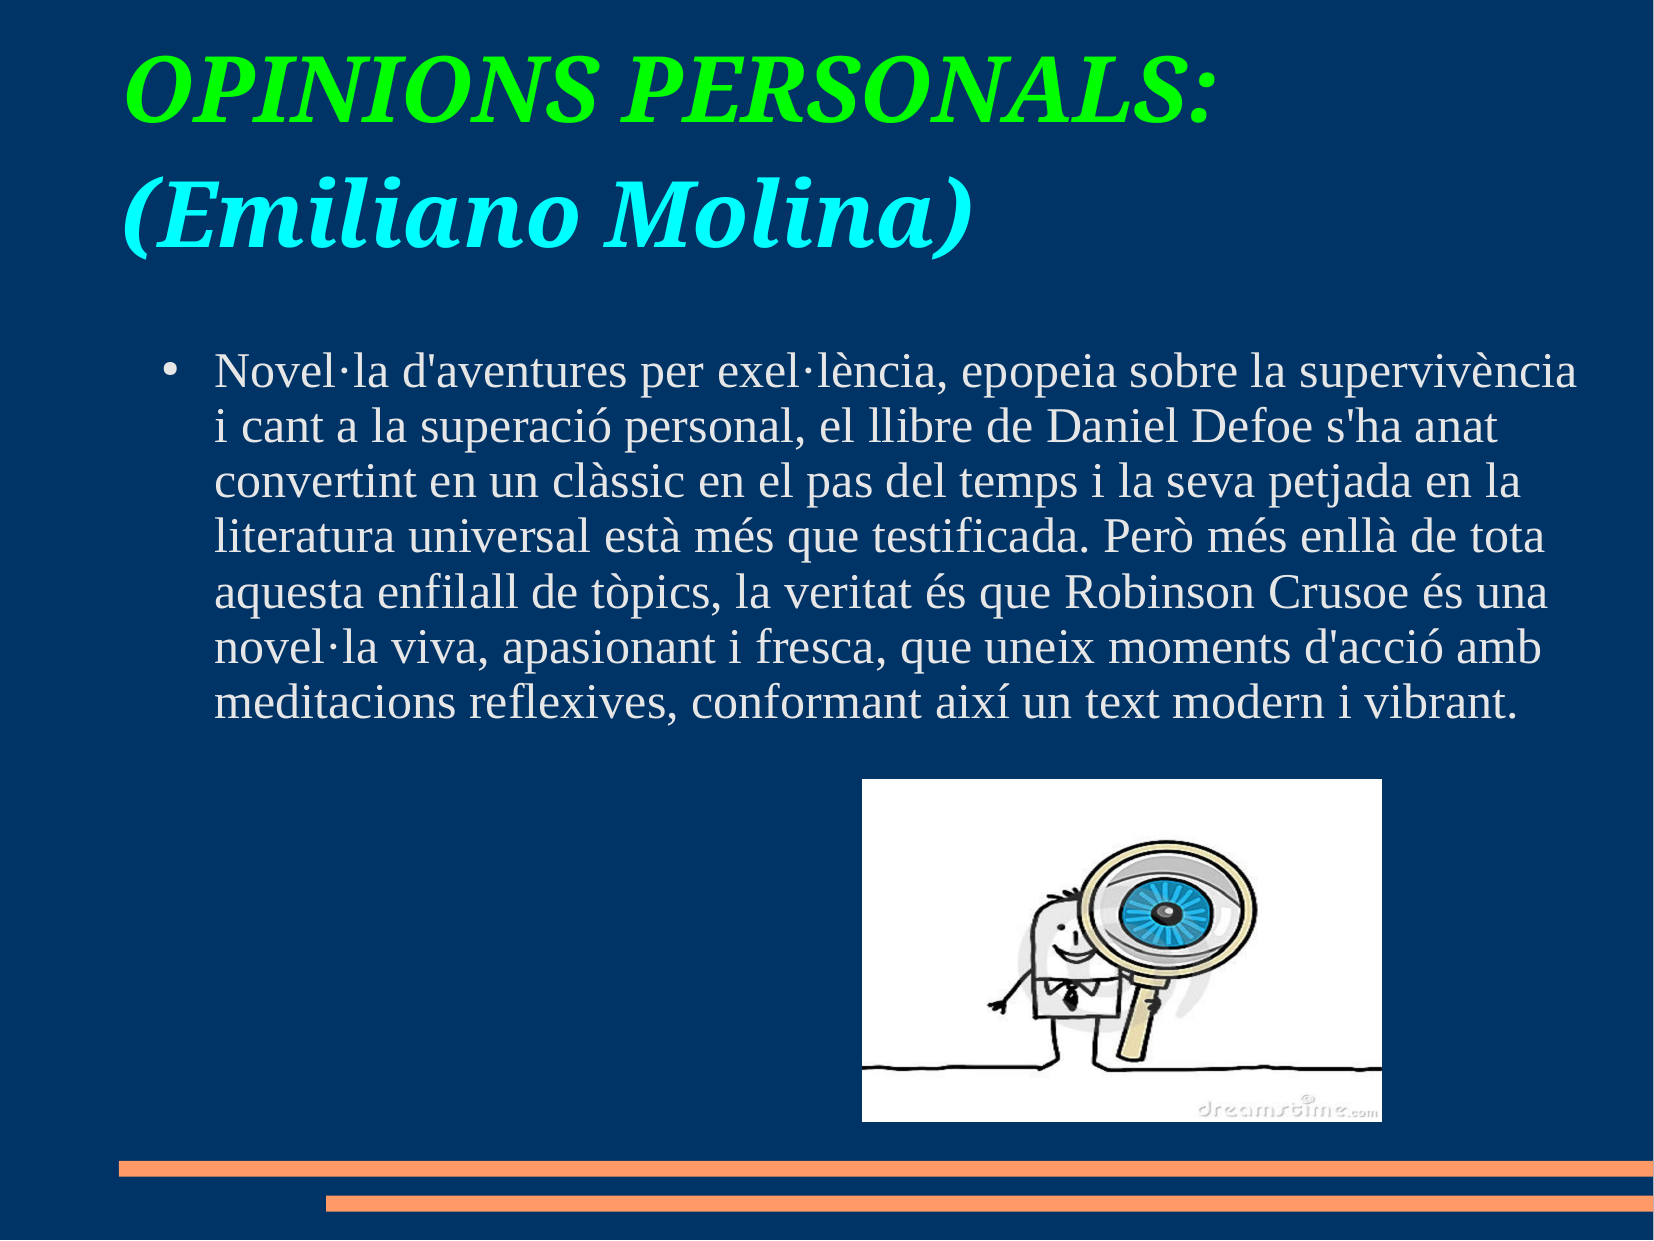

# OPINIONS PERSONALS: (Emiliano Molina)
Novel·la d'aventures per exel·lència, epopeia sobre la supervivència i cant a la superació personal, el llibre de Daniel Defoe s'ha anat convertint en un clàssic en el pas del temps i la seva petjada en la literatura universal està més que testificada. Però més enllà de tota aquesta enfilall de tòpics, la veritat és que Robinson Crusoe és una novel·la viva, apasionant i fresca, que uneix moments d'acció amb meditacions reflexives, conformant així un text modern i vibrant.